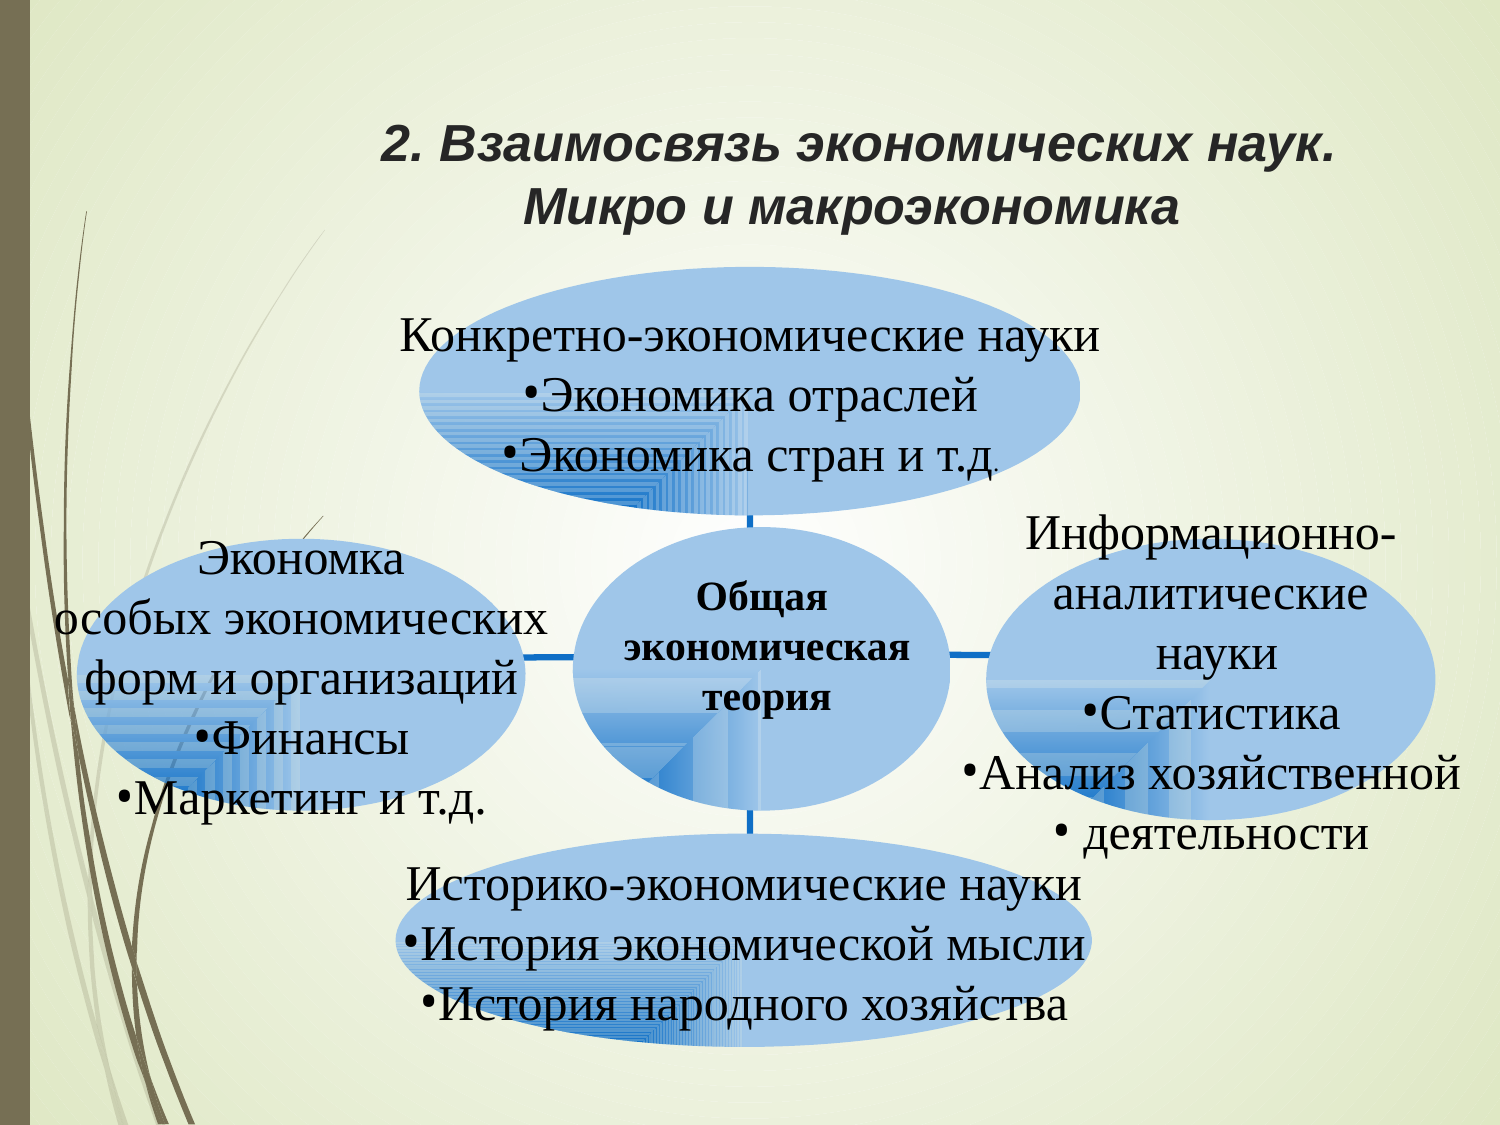

# 2. Взаимосвязь экономических наук. Микро и макроэкономика
Конкретно-экономические науки
Экономика отраслей
Экономика стран и т.д.
Общая
 экономическая
 теория
Экономка
 особых экономических
форм и организаций
Финансы
Маркетинг и т.д.
Информационно-
аналитические
 науки
Статистика
Анализ хозяйственной
 деятельности
Историко-экономические науки
История экономической мысли
История народного хозяйства